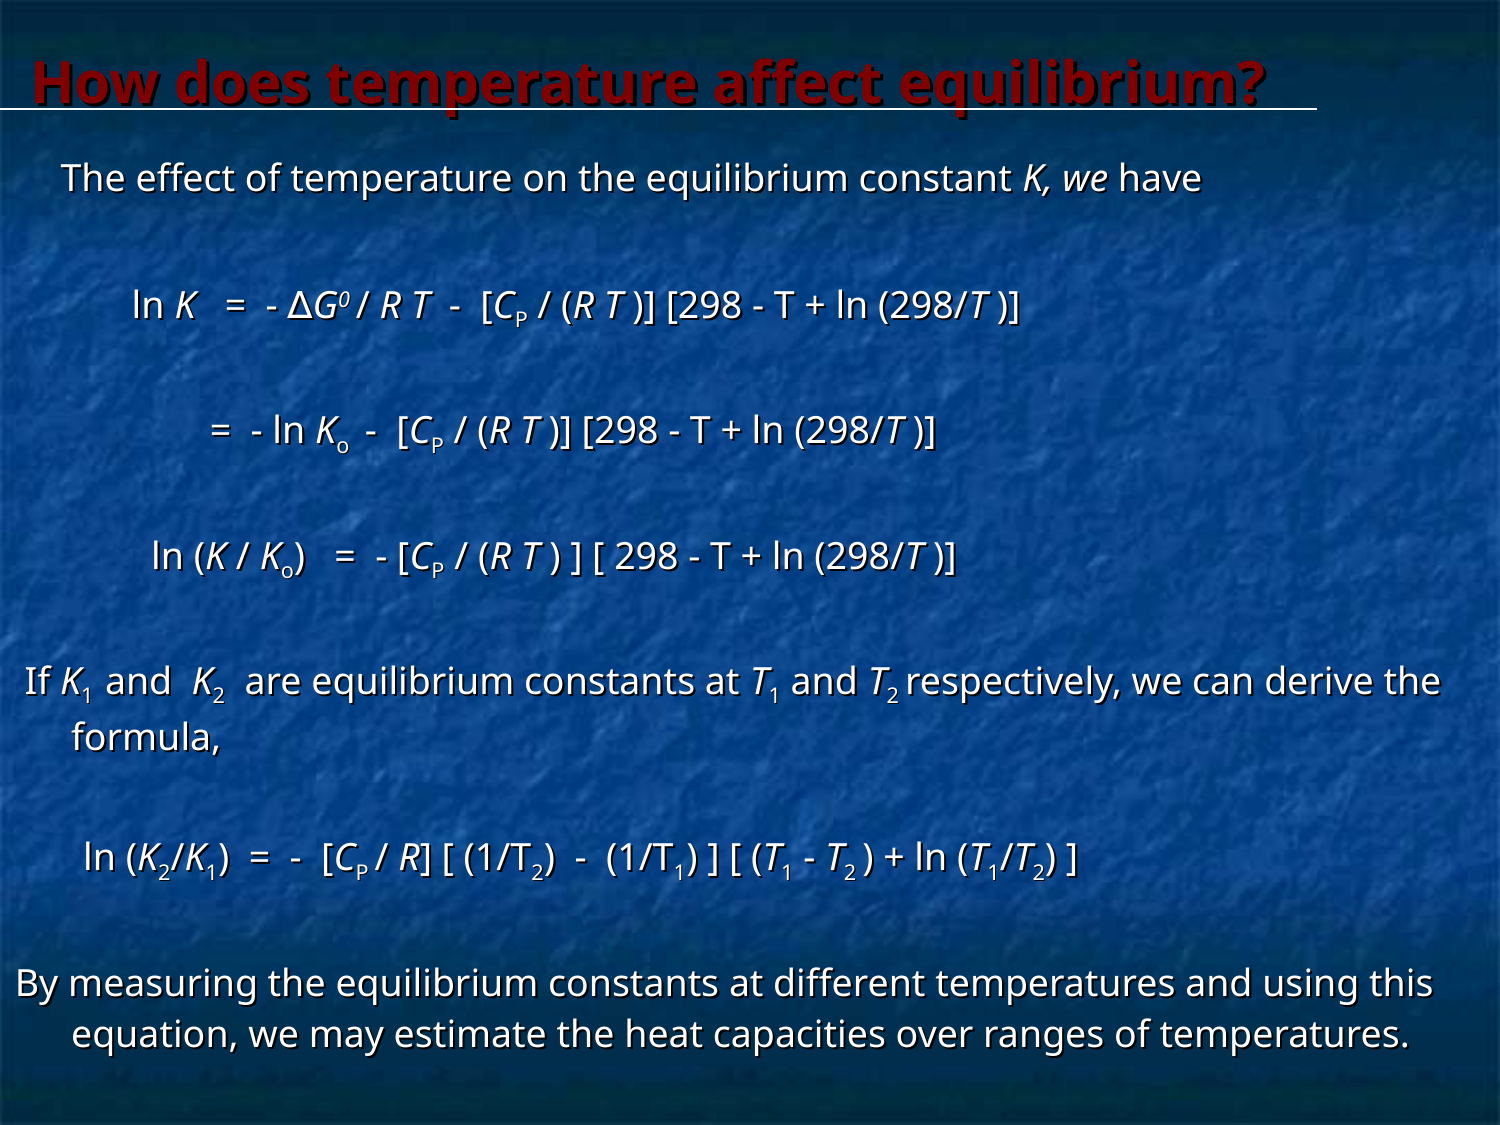

#
 How does temperature affect equilibrium?
 The effect of temperature on the equilibrium constant K, we have
 ln K = - ∆G0 / R T - [CP / (R T )] [298 - T + ln (298/T )]
   = - ln Ko - [CP / (R T )] [298 - T + ln (298/T )]
 ln (K / Ko) = - [CP / (R T ) ] [ 298 - T + ln (298/T )]
 If K1 and K2 are equilibrium constants at T1 and T2 respectively, we can derive the formula,
 ln (K2/K1) = - [CP / R] [ (1/T2) - (1/T1) ] [ (T1 - T2 ) + ln (T1/T2) ]
By measuring the equilibrium constants at different temperatures and using this equation, we may estimate the heat capacities over ranges of temperatures.
 Here CP (T1 - T2) = ∆H